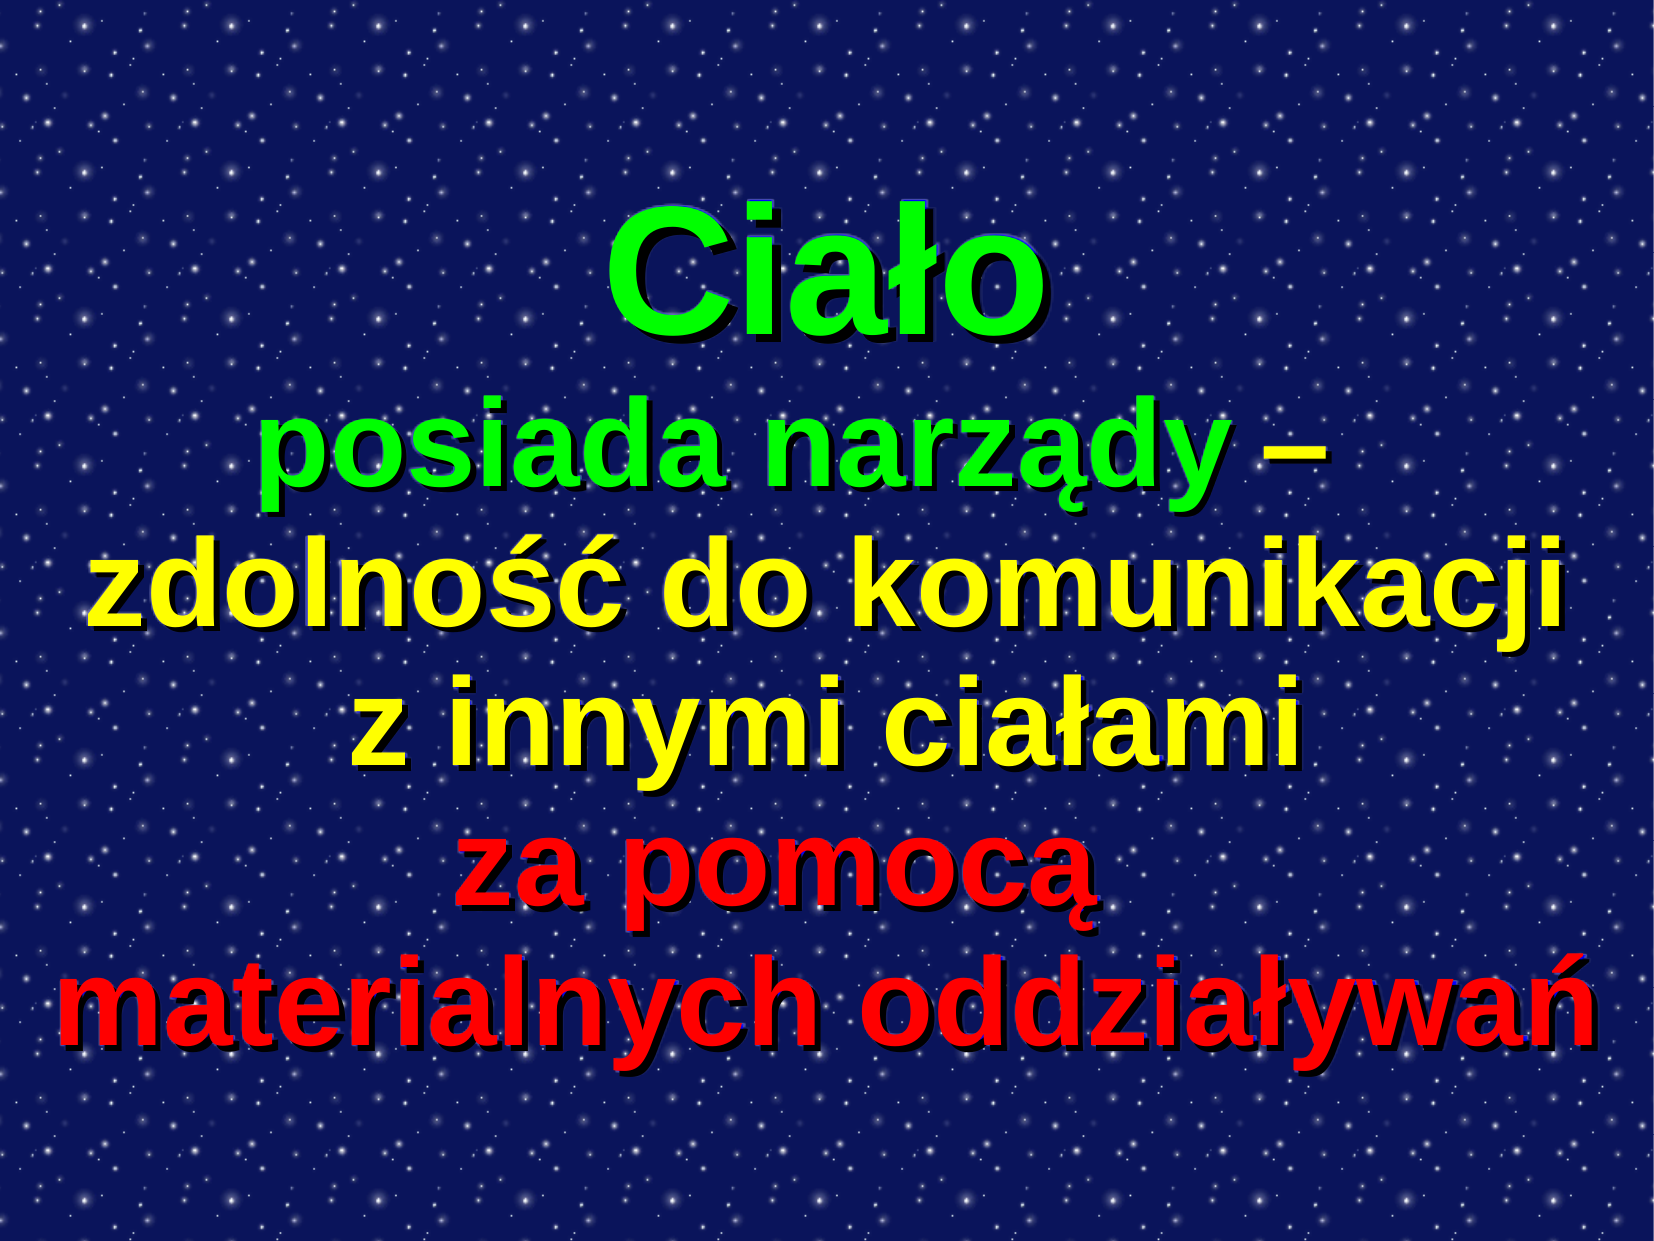

# Ciało
posiada narządy –
zdolność do komunikacji
z innymi ciałami
za pomocą
materialnych oddziaływań